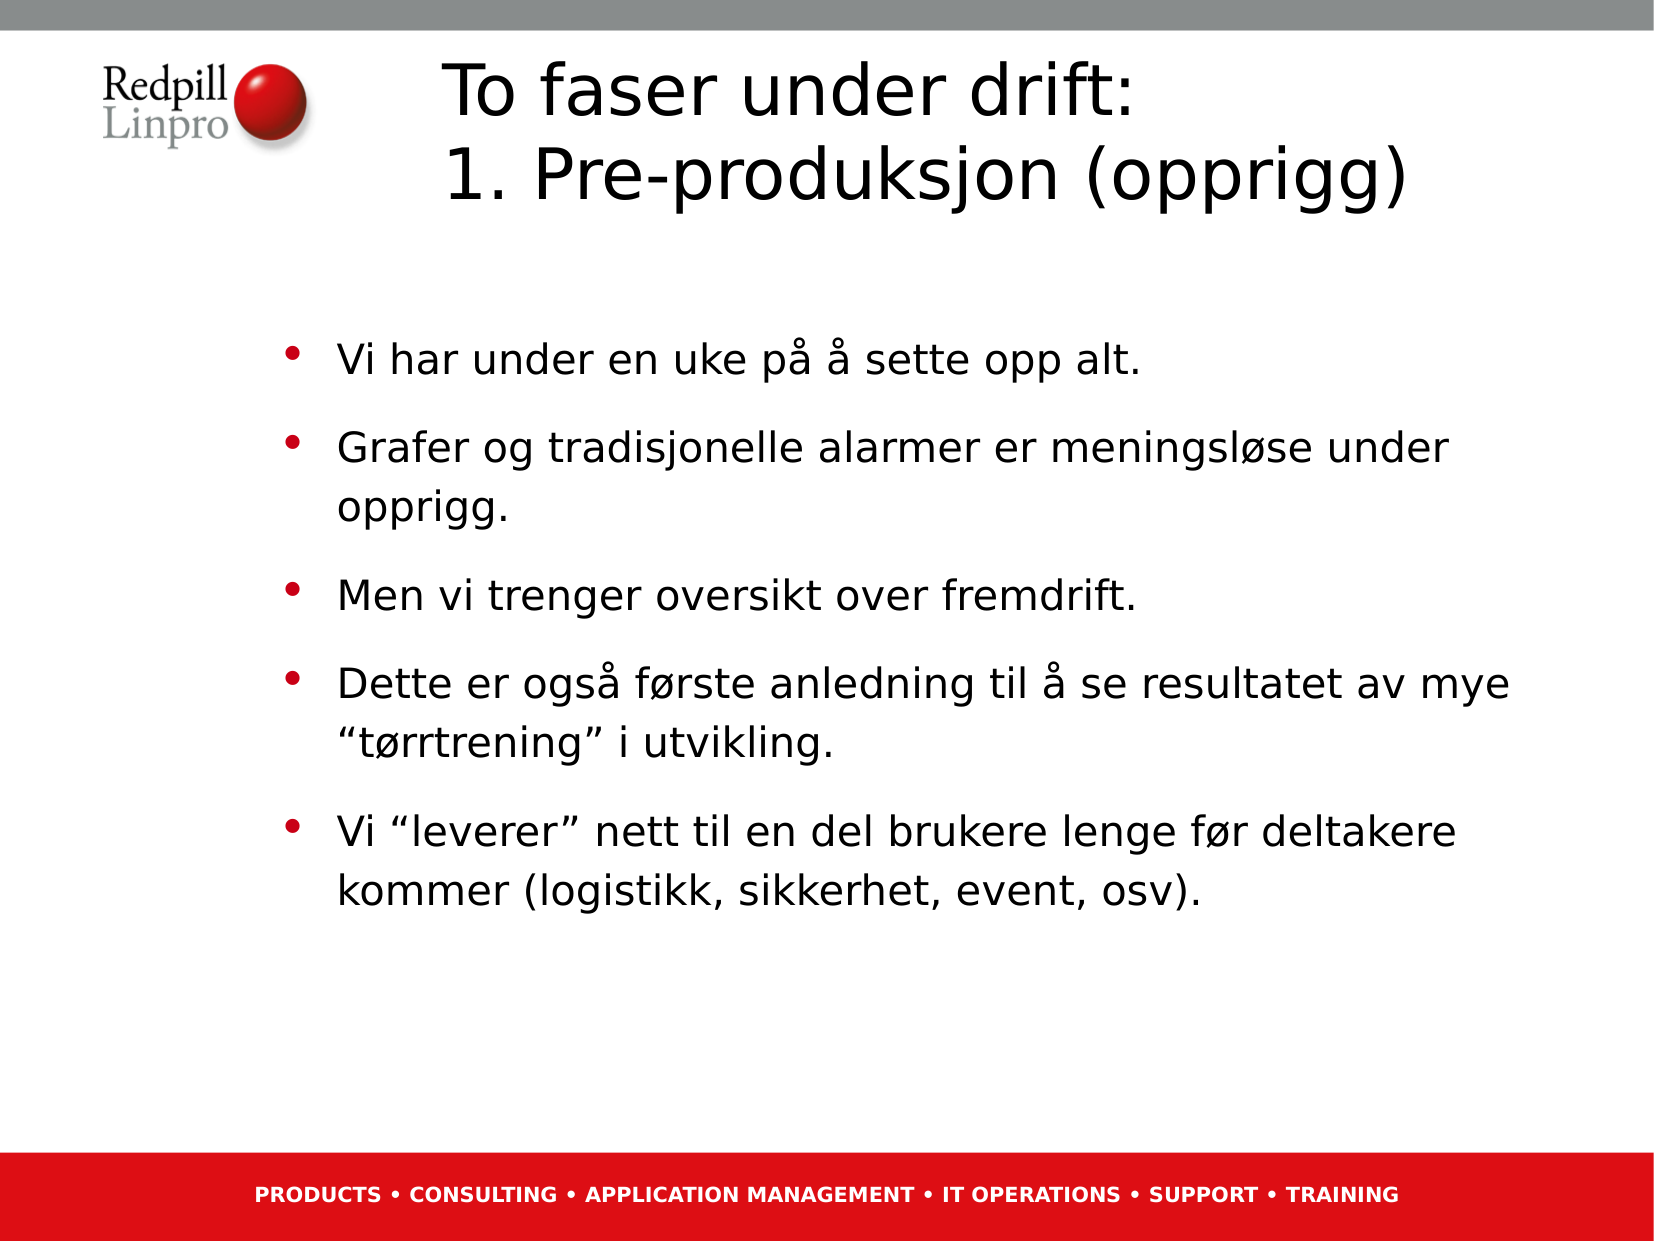

# To faser under drift: 1. Pre-produksjon (opprigg)
Vi har under en uke på å sette opp alt.
Grafer og tradisjonelle alarmer er meningsløse under opprigg.
Men vi trenger oversikt over fremdrift.
Dette er også første anledning til å se resultatet av mye “tørrtrening” i utvikling.
Vi “leverer” nett til en del brukere lenge før deltakere kommer (logistikk, sikkerhet, event, osv).